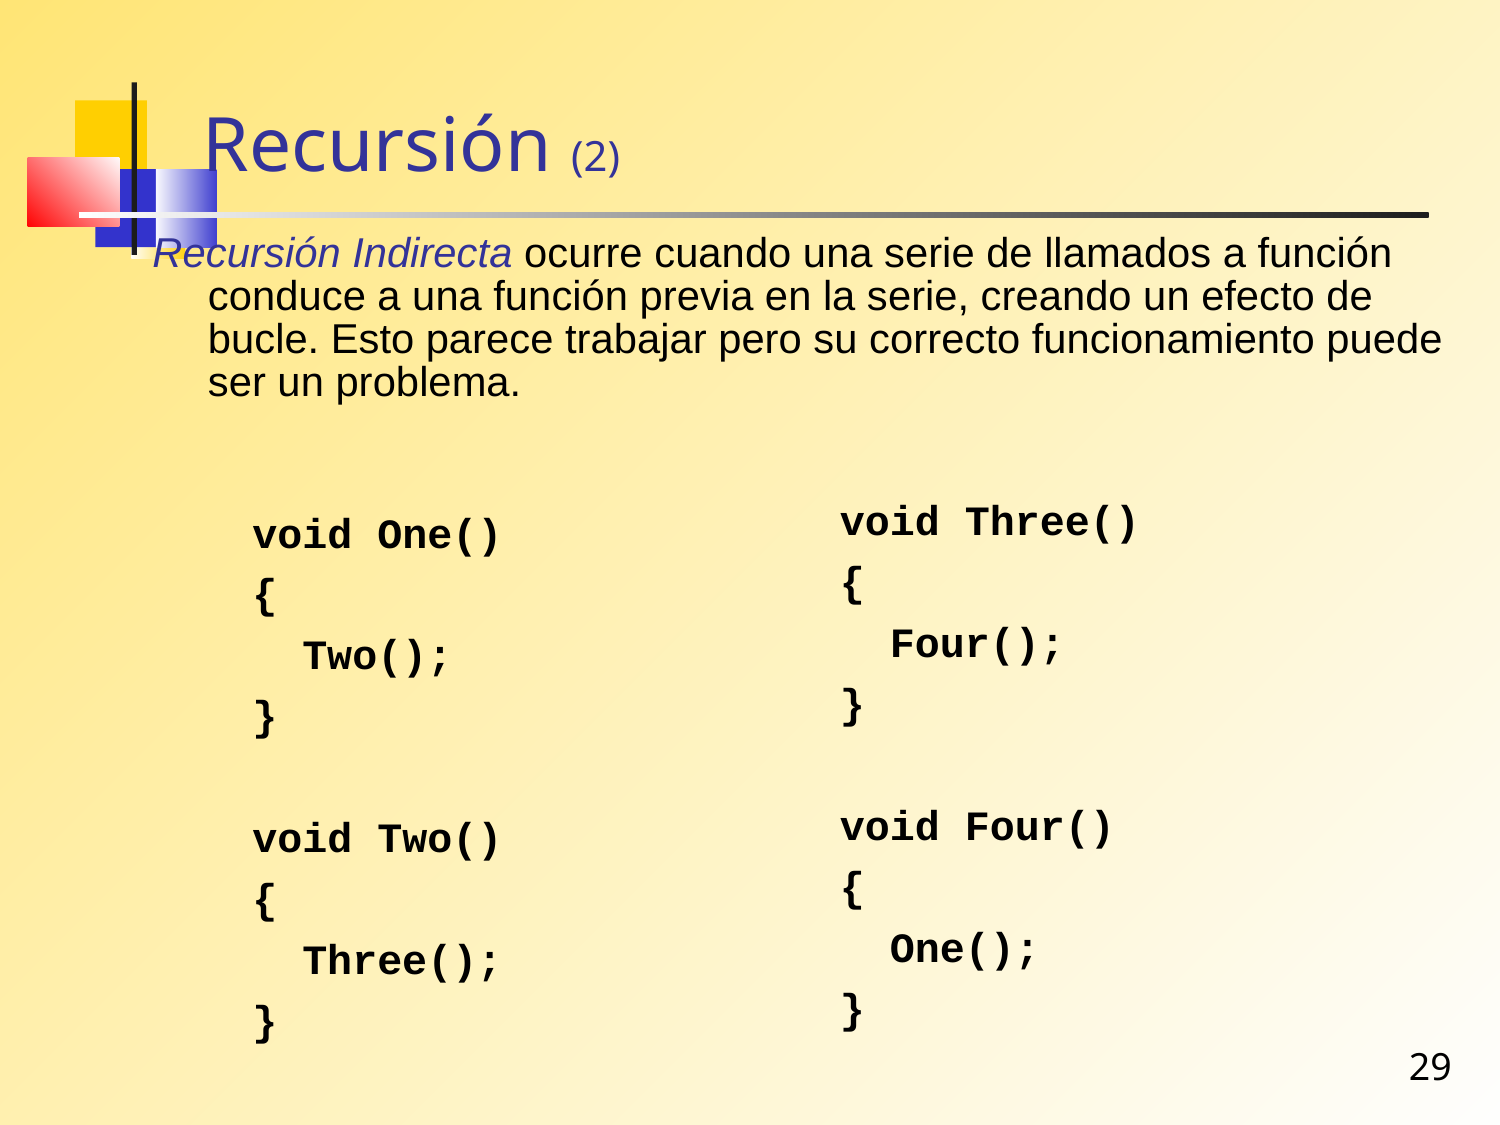

# Recursión (2)
Recursión Indirecta ocurre cuando una serie de llamados a función conduce a una función previa en la serie, creando un efecto de bucle. Esto parece trabajar pero su correcto funcionamiento puede ser un problema.
void Three()‏
{
 Four();
}
void Four()‏
{
 One();
}
void One()‏
{
 Two();
}
void Two()‏
{
 Three();
}
29